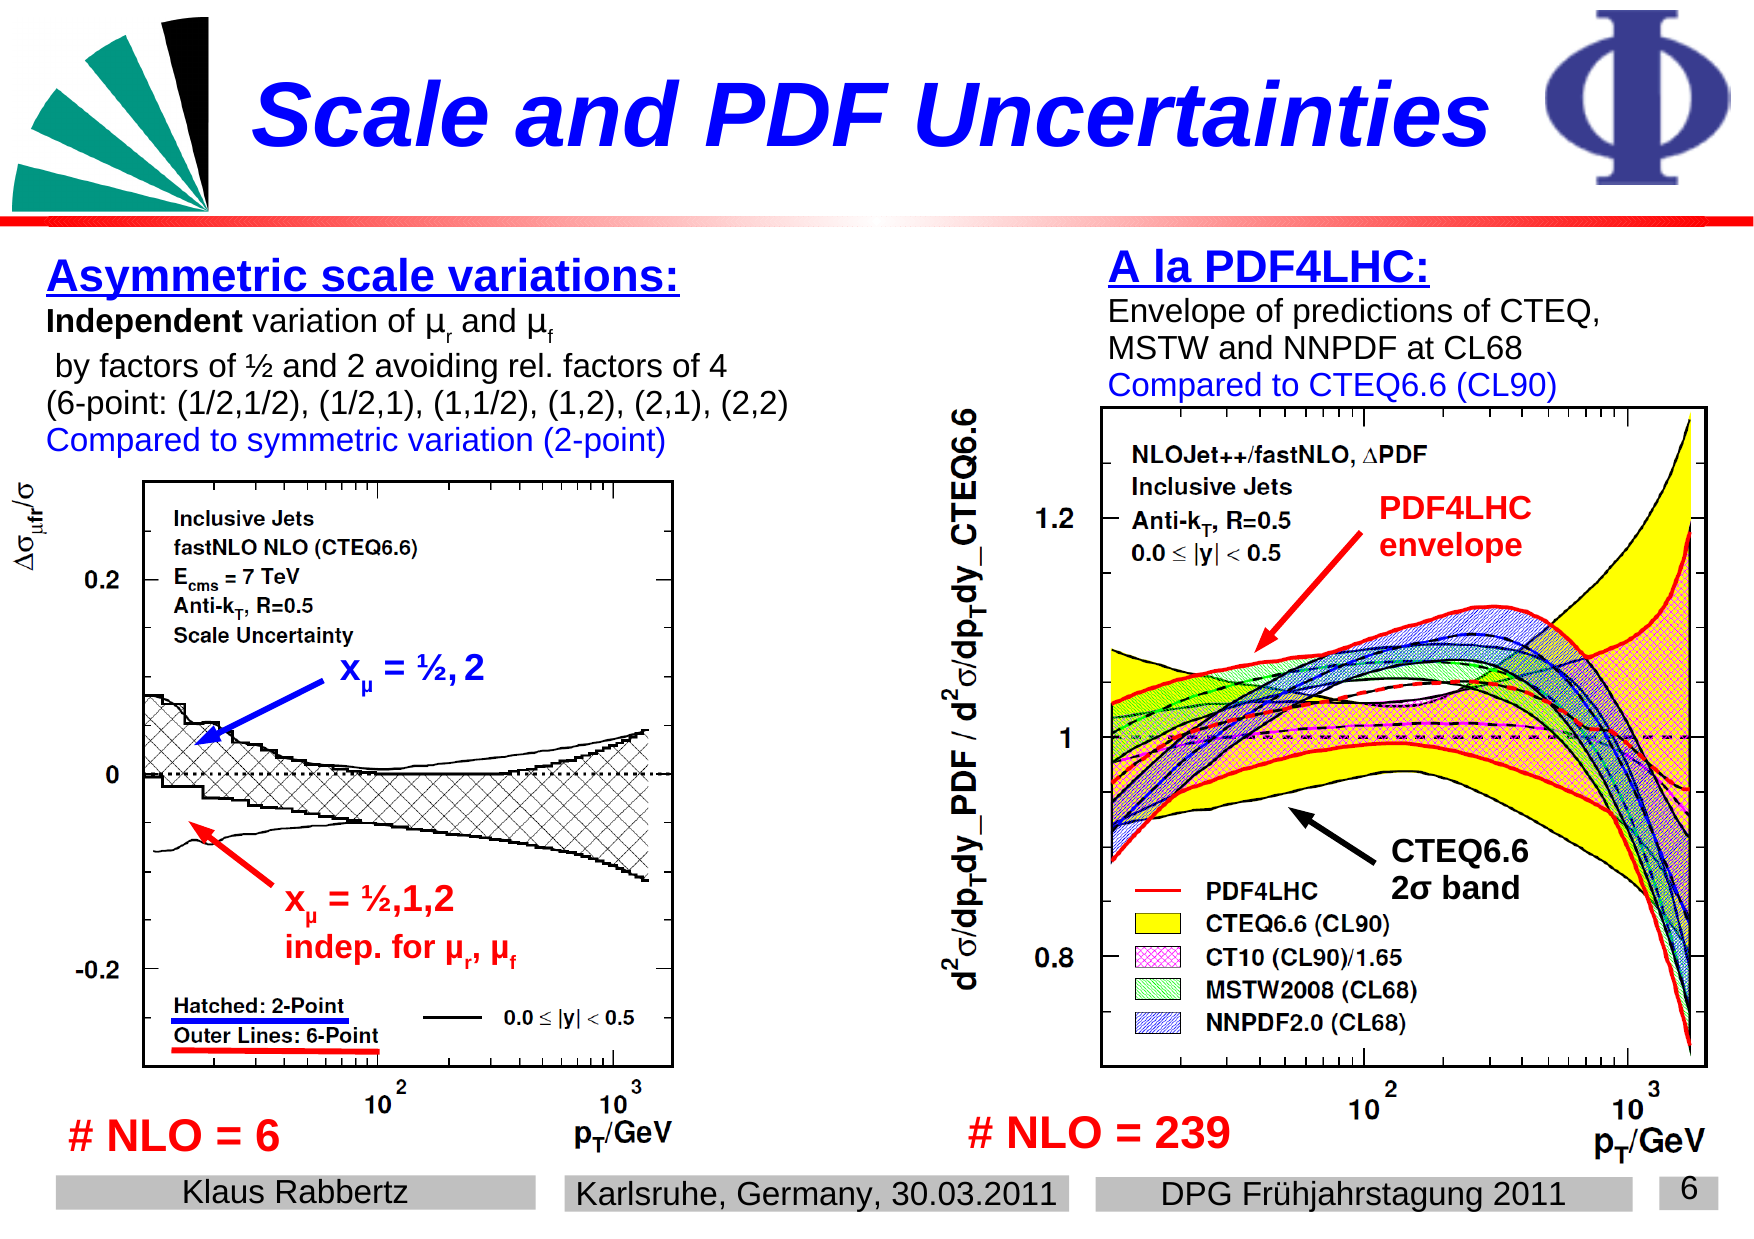

# Scale and PDF Uncertainties
A la PDF4LHC:
Envelope of predictions of CTEQ,
MSTW and NNPDF at CL68
Compared to CTEQ6.6 (CL90)
Asymmetric scale variations:
Independent variation of μr and μf
 by factors of ½ and 2 avoiding rel. factors of 4
(6-point: (1/2,1/2), (1/2,1), (1,1/2), (1,2), (2,1), (2,2)
Compared to symmetric variation (2-point)
PDF4LHC
envelope
xµ = ½, 2
CTEQ6.6
2σ band
xµ = ½,1,2
indep. for µr, µf
# NLO = 239
# NLO = 6